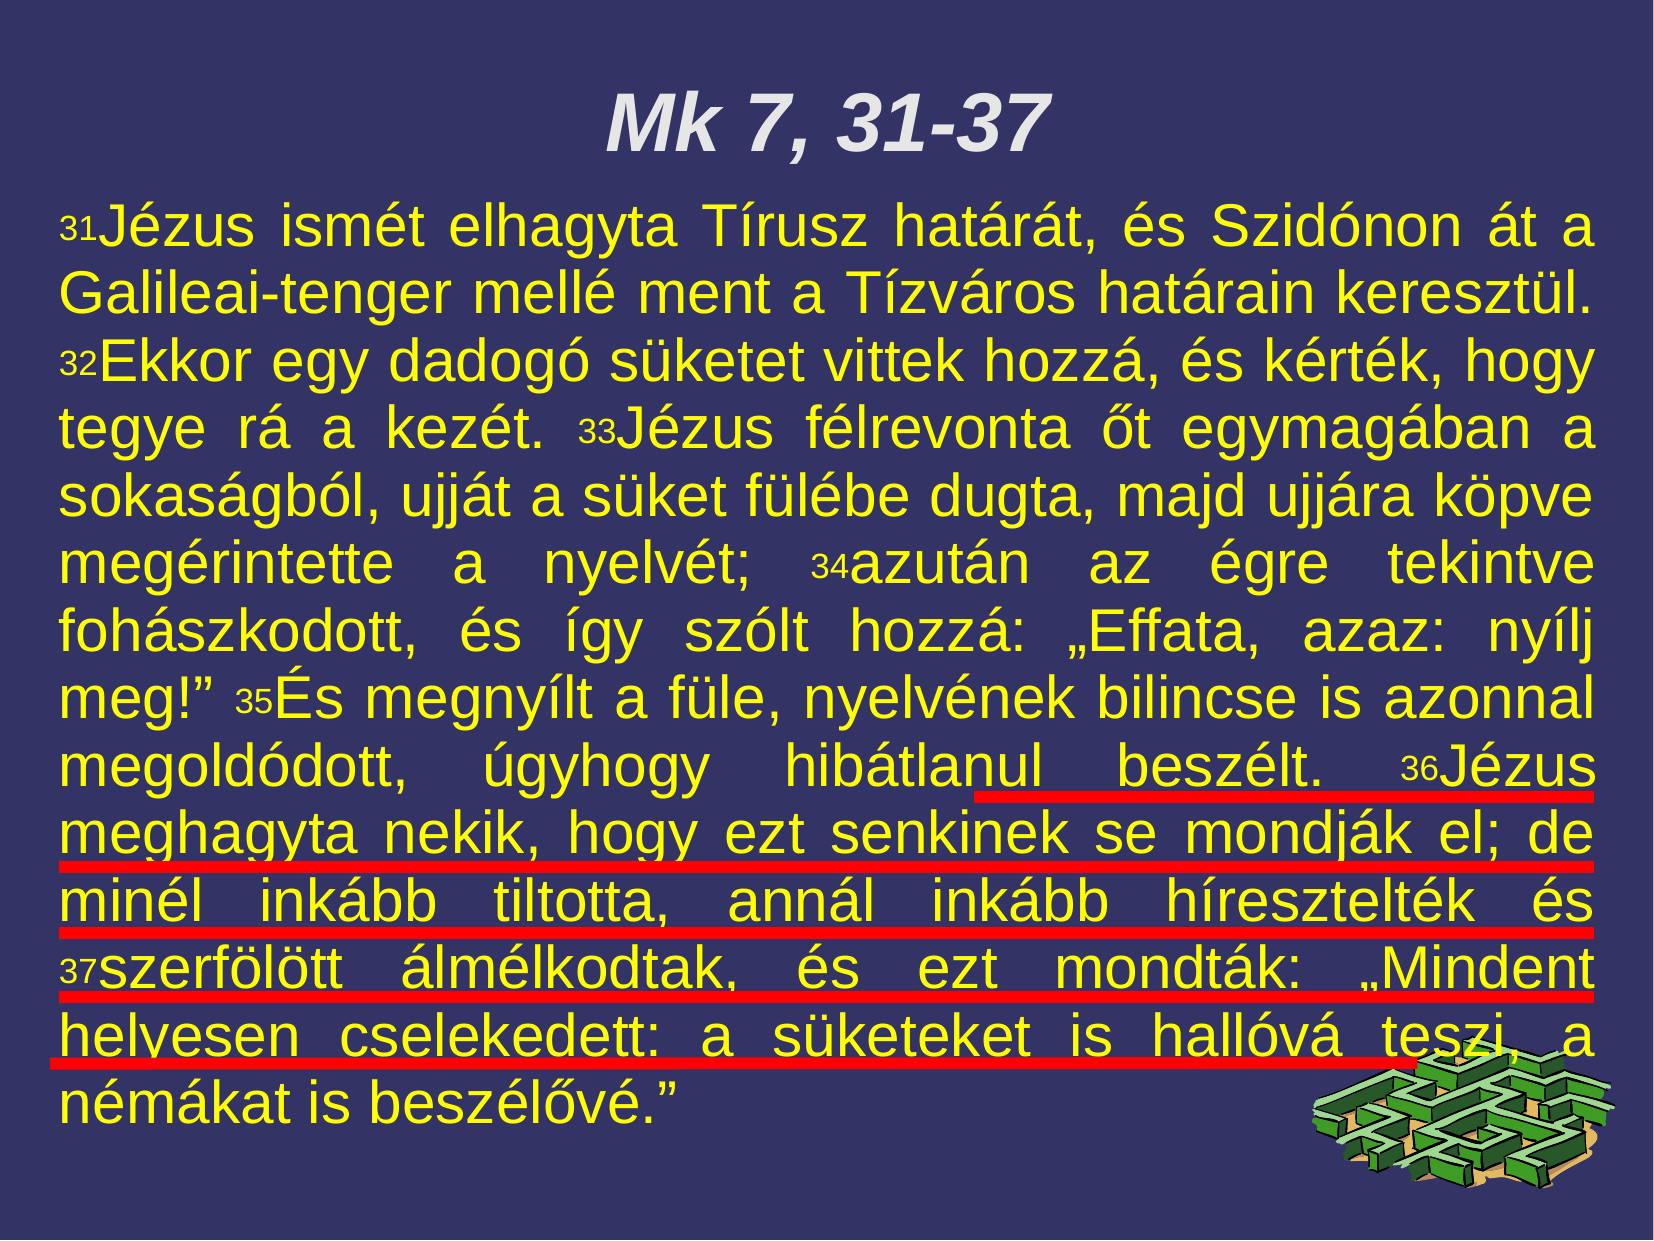

# Mk 7, 31-37
31Jézus ismét elhagyta Tírusz határát, és Szidónon át a Galileai-tenger mellé ment a Tízváros határain keresztül. 32Ekkor egy dadogó süketet vittek hozzá, és kérték, hogy tegye rá a kezét. 33Jézus félrevonta őt egymagában a sokaságból, ujját a süket fülébe dugta, majd ujjára köpve megérintette a nyelvét; 34azután az égre tekintve fohászkodott, és így szólt hozzá: „Effata, azaz: nyílj meg!” 35És megnyílt a füle, nyelvének bilincse is azonnal megoldódott, úgyhogy hibátlanul beszélt. 36Jézus meghagyta nekik, hogy ezt senkinek se mondják el; de minél inkább tiltotta, annál inkább híresztelték és 37szerfölött álmélkodtak, és ezt mondták: „Mindent helyesen cselekedett: a süketeket is hallóvá teszi, a némákat is beszélővé.”